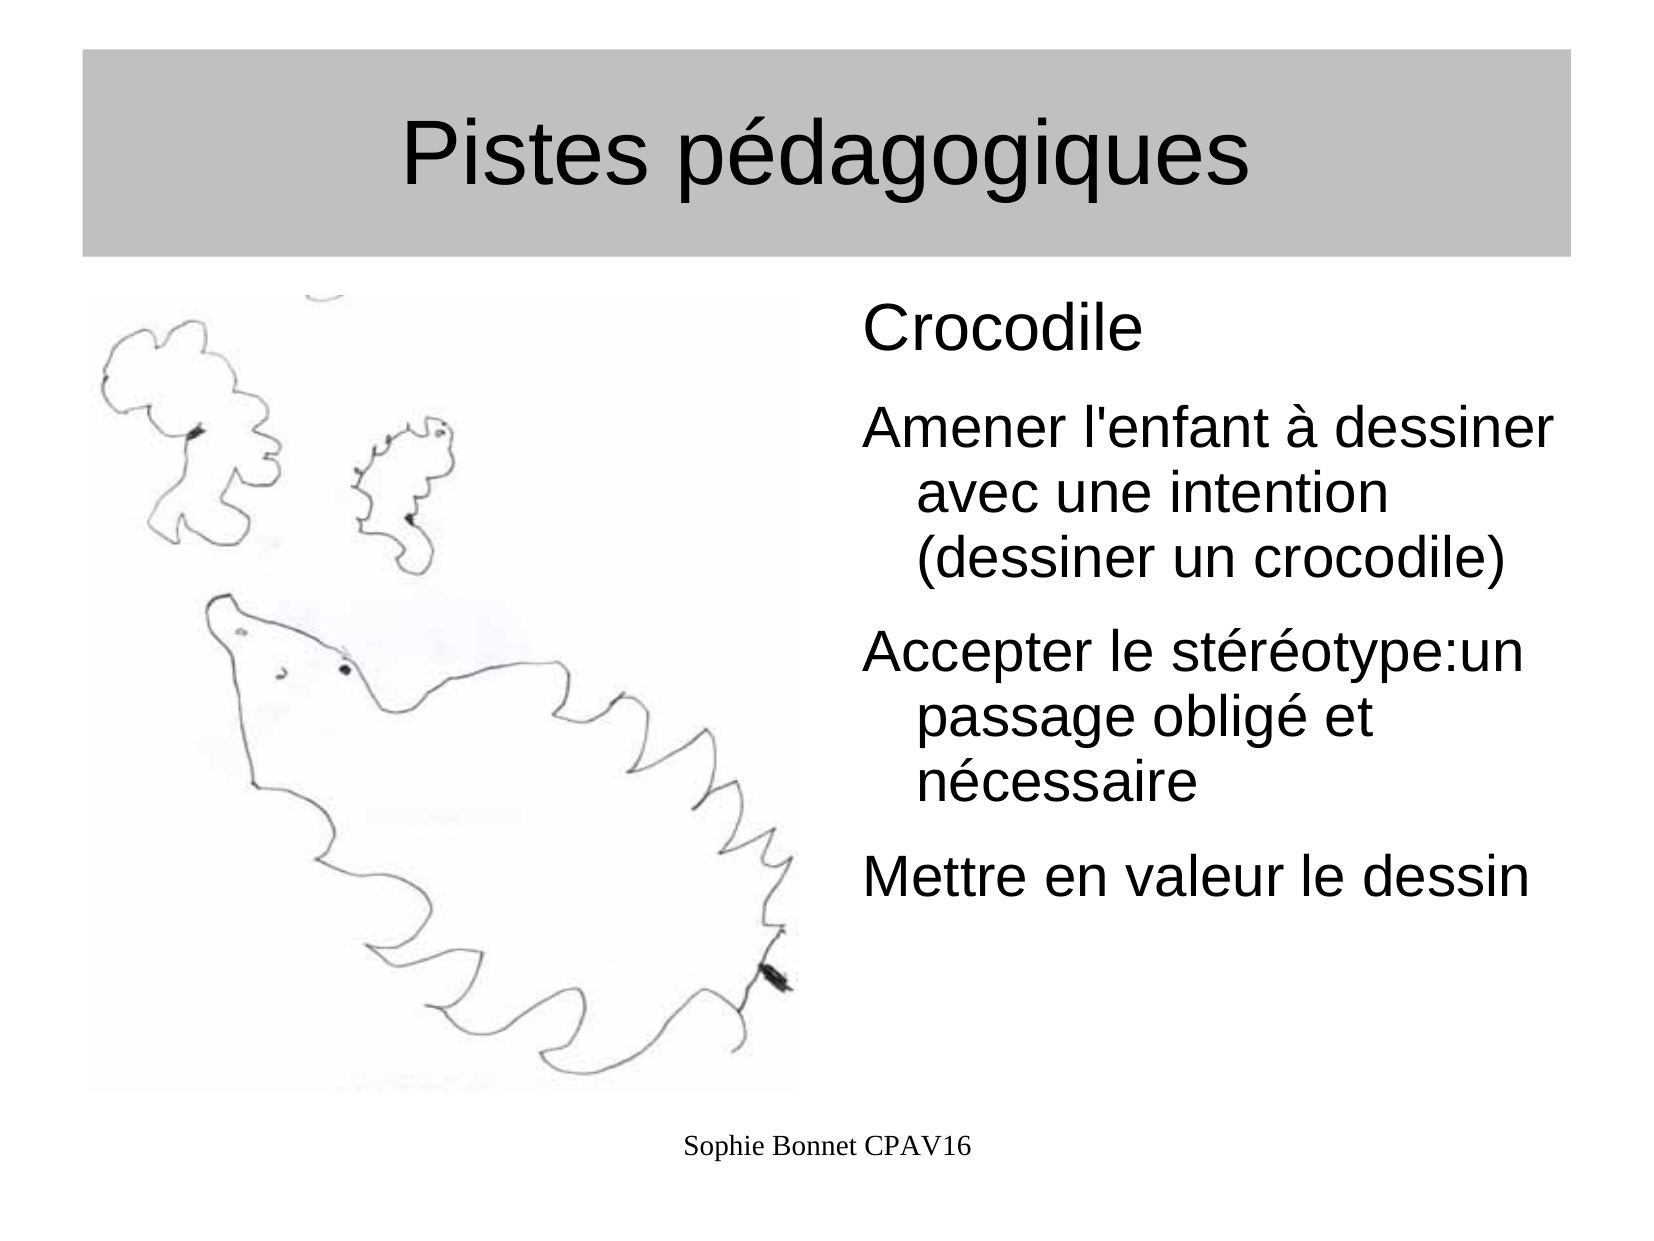

# Pistes pédagogiques
Crocodile
Amener l'enfant à dessiner avec une intention (dessiner un crocodile)
Accepter le stéréotype:un passage obligé et nécessaire
Mettre en valeur le dessin
Sophie Bonnet CPAV16